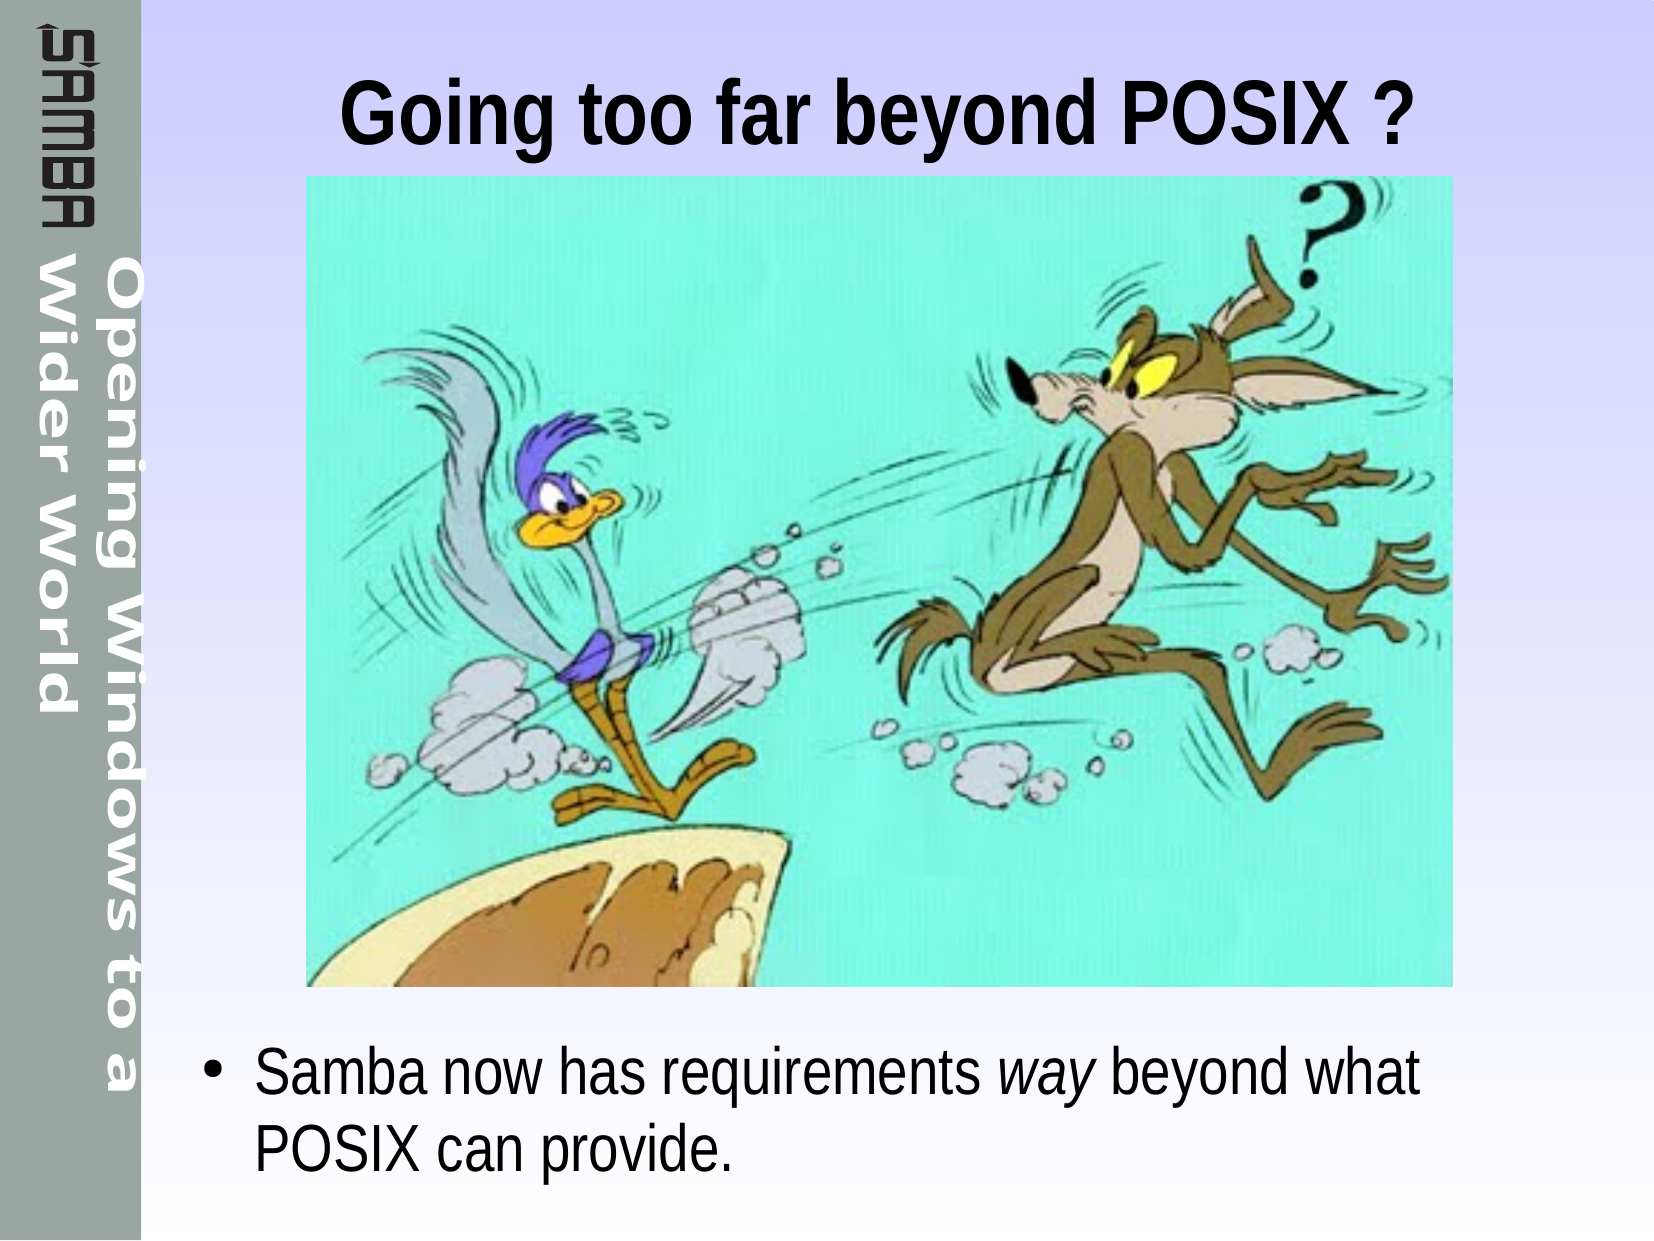

# Going too far beyond POSIX ?
Samba now has requirements way beyond what POSIX can provide.